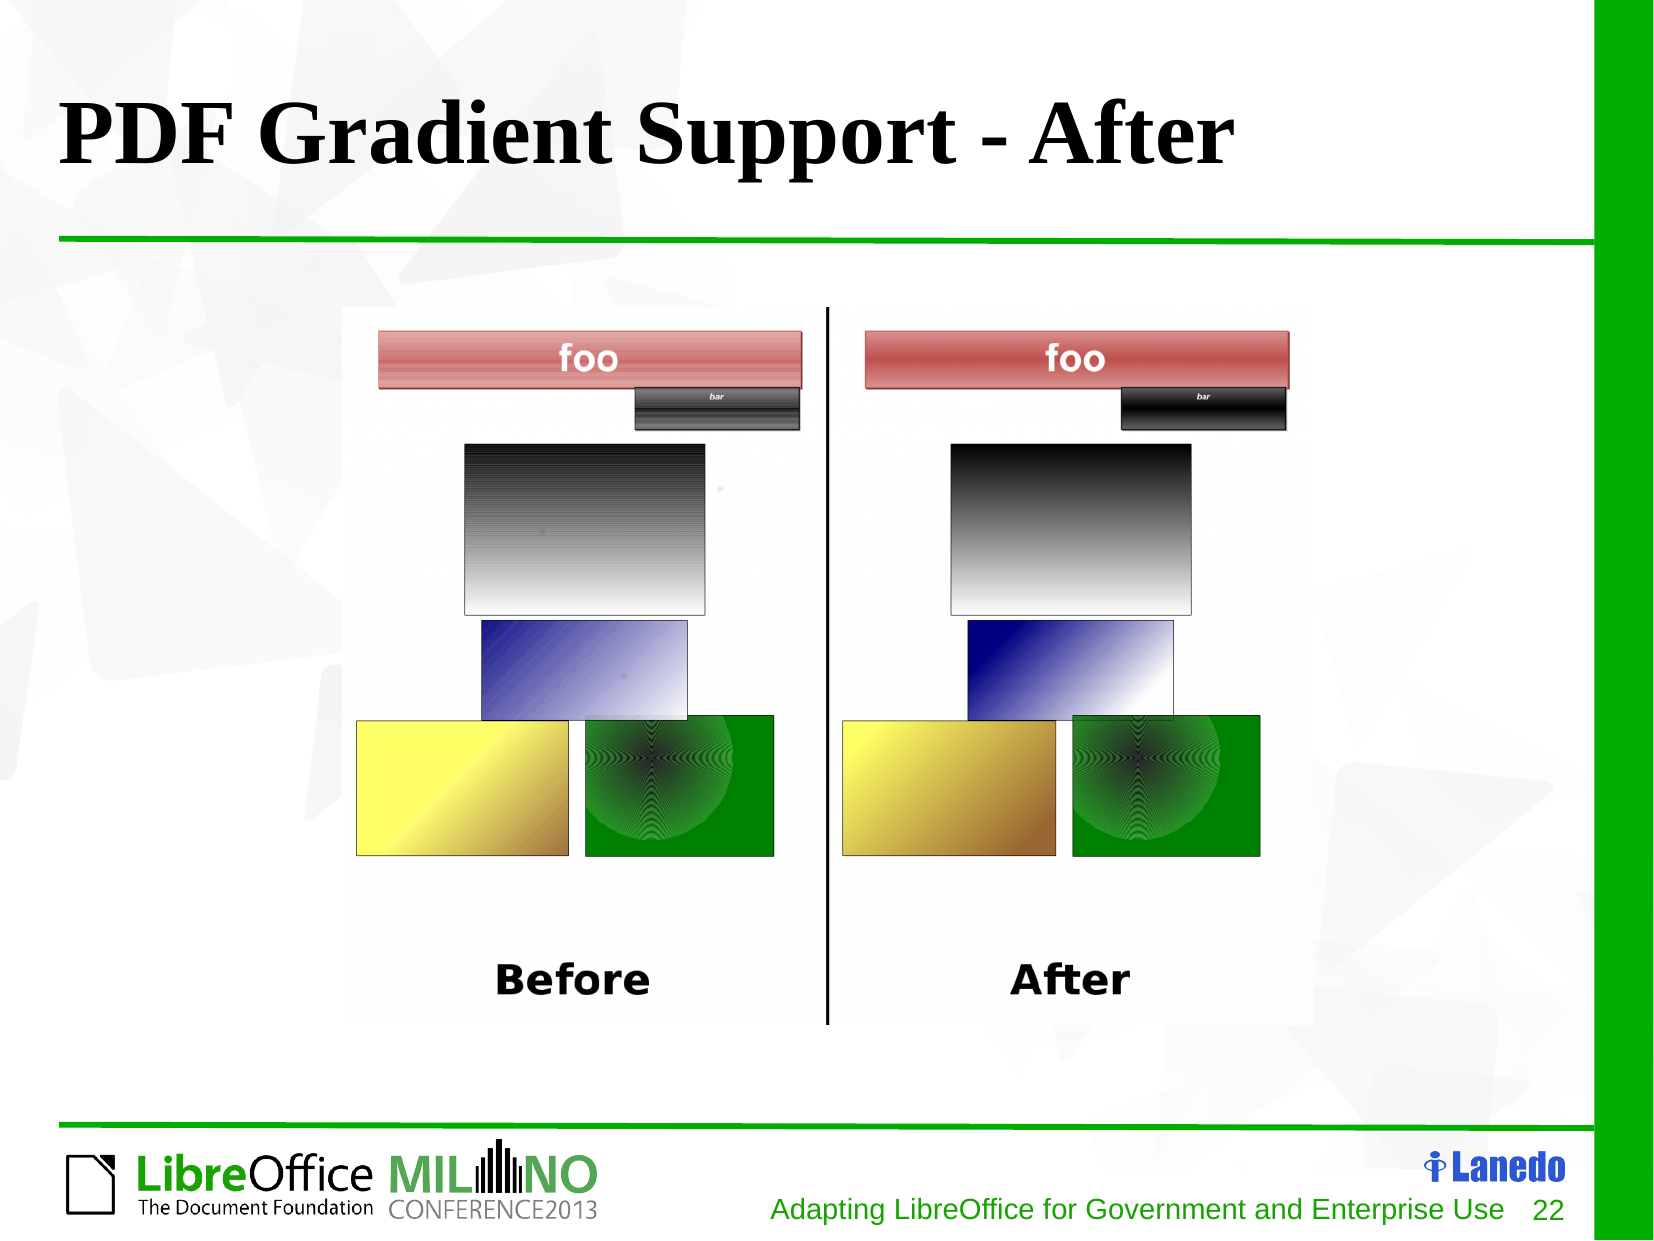

# PDF Gradient Support - After
Adapting LibreOffice for Government and Enterprise Use
22